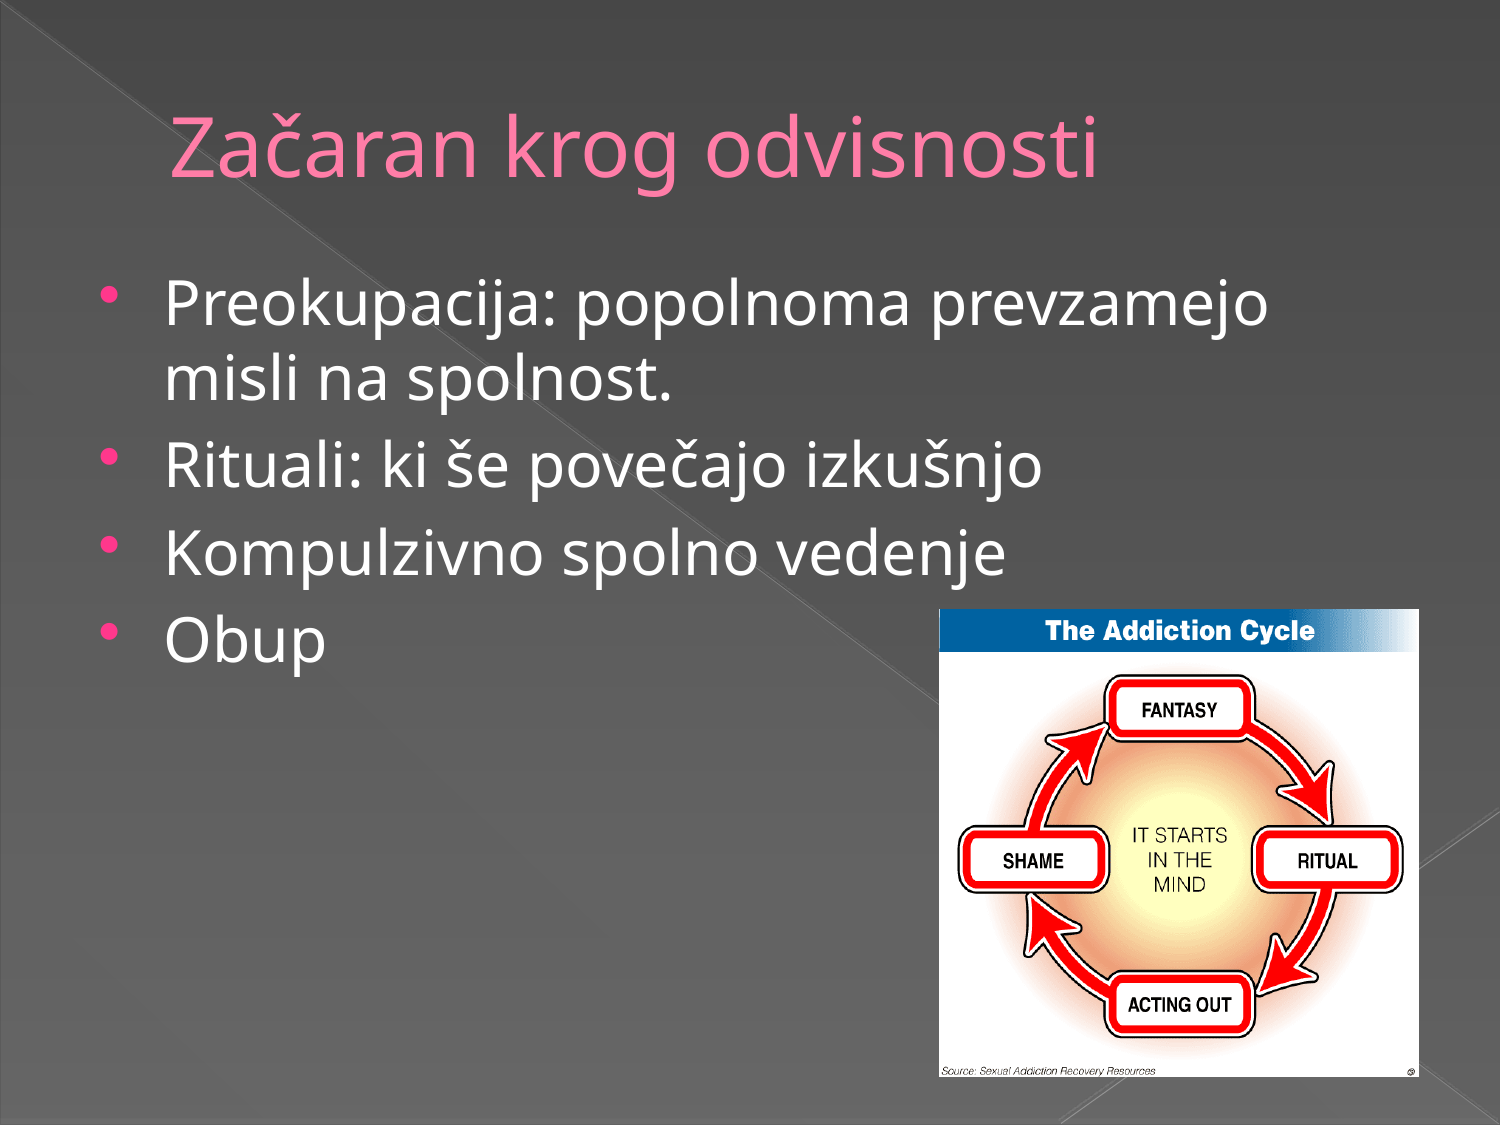

# Začaran krog odvisnosti
Preokupacija: popolnoma prevzamejo misli na spolnost.
Rituali: ki še povečajo izkušnjo
Kompulzivno spolno vedenje
Obup